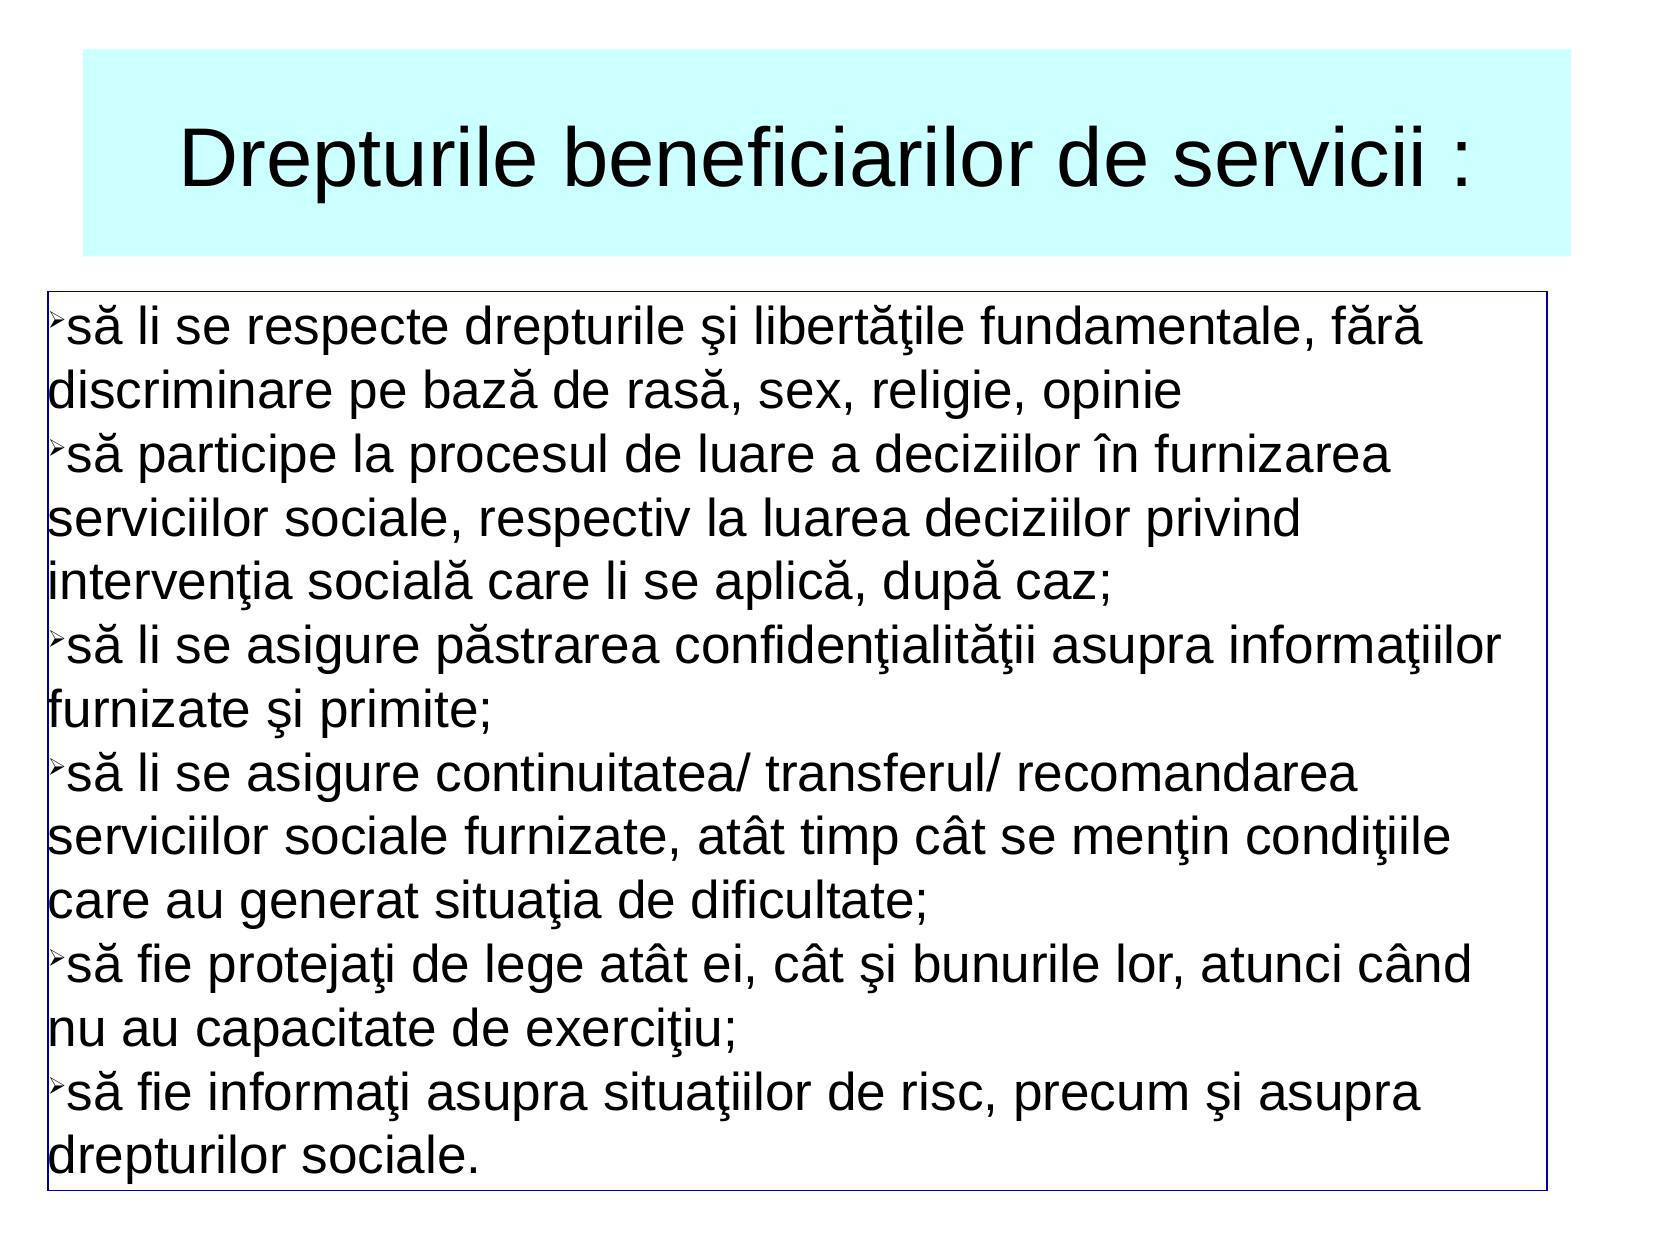

# Drepturile beneficiarilor de servicii :
să li se respecte drepturile şi libertăţile fundamentale, fără discriminare pe bază de rasă, sex, religie, opinie
să participe la procesul de luare a deciziilor în furnizarea serviciilor sociale, respectiv la luarea deciziilor privind intervenţia socială care li se aplică, după caz;
să li se asigure păstrarea confidenţialităţii asupra informaţiilor furnizate şi primite;
să li se asigure continuitatea/ transferul/ recomandarea serviciilor sociale furnizate, atât timp cât se menţin condiţiile care au generat situaţia de dificultate;
să fie protejaţi de lege atât ei, cât şi bunurile lor, atunci când nu au capacitate de exerciţiu;
să fie informaţi asupra situaţiilor de risc, precum şi asupra drepturilor sociale.